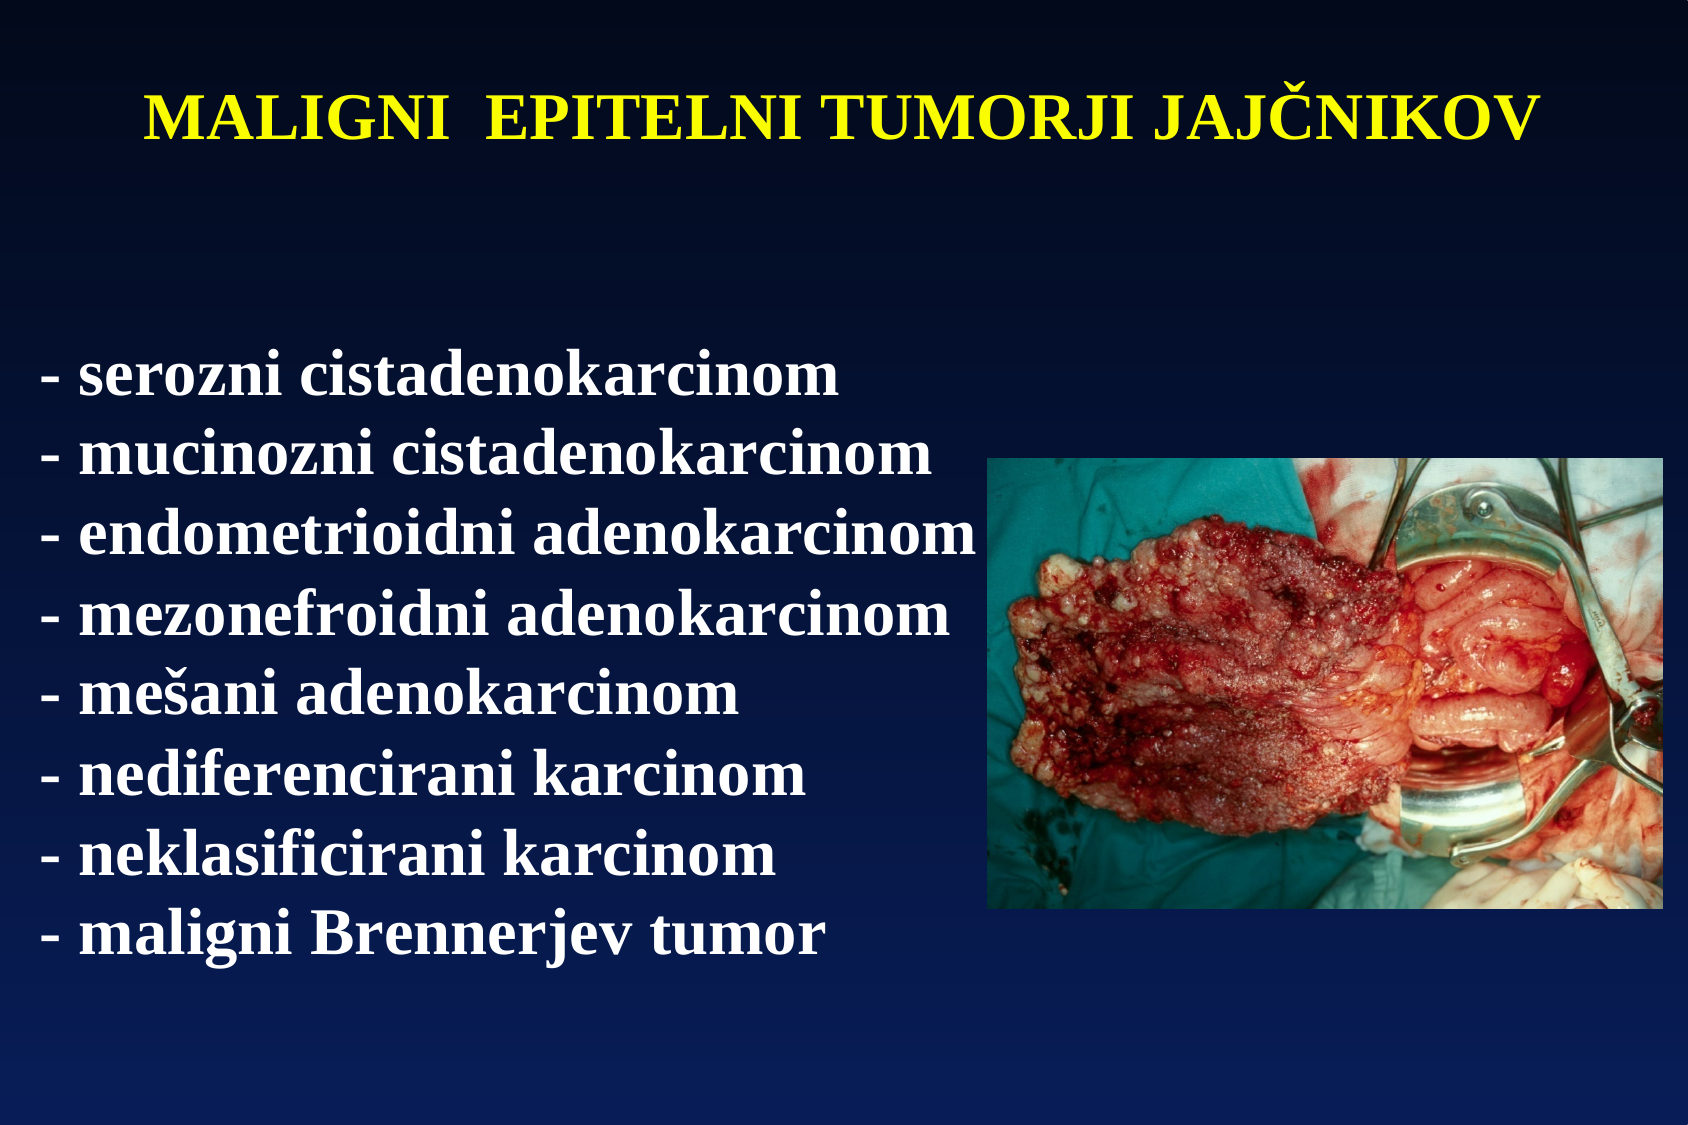

# MALIGNI EPITELNI TUMORJI JAJČNIKOV
- serozni cistadenokarcinom
- mucinozni cistadenokarcinom
- endometrioidni adenokarcinom
- mezonefroidni adenokarcinom
- mešani adenokarcinom
- nediferencirani karcinom
- neklasificirani karcinom
- maligni Brennerjev tumor